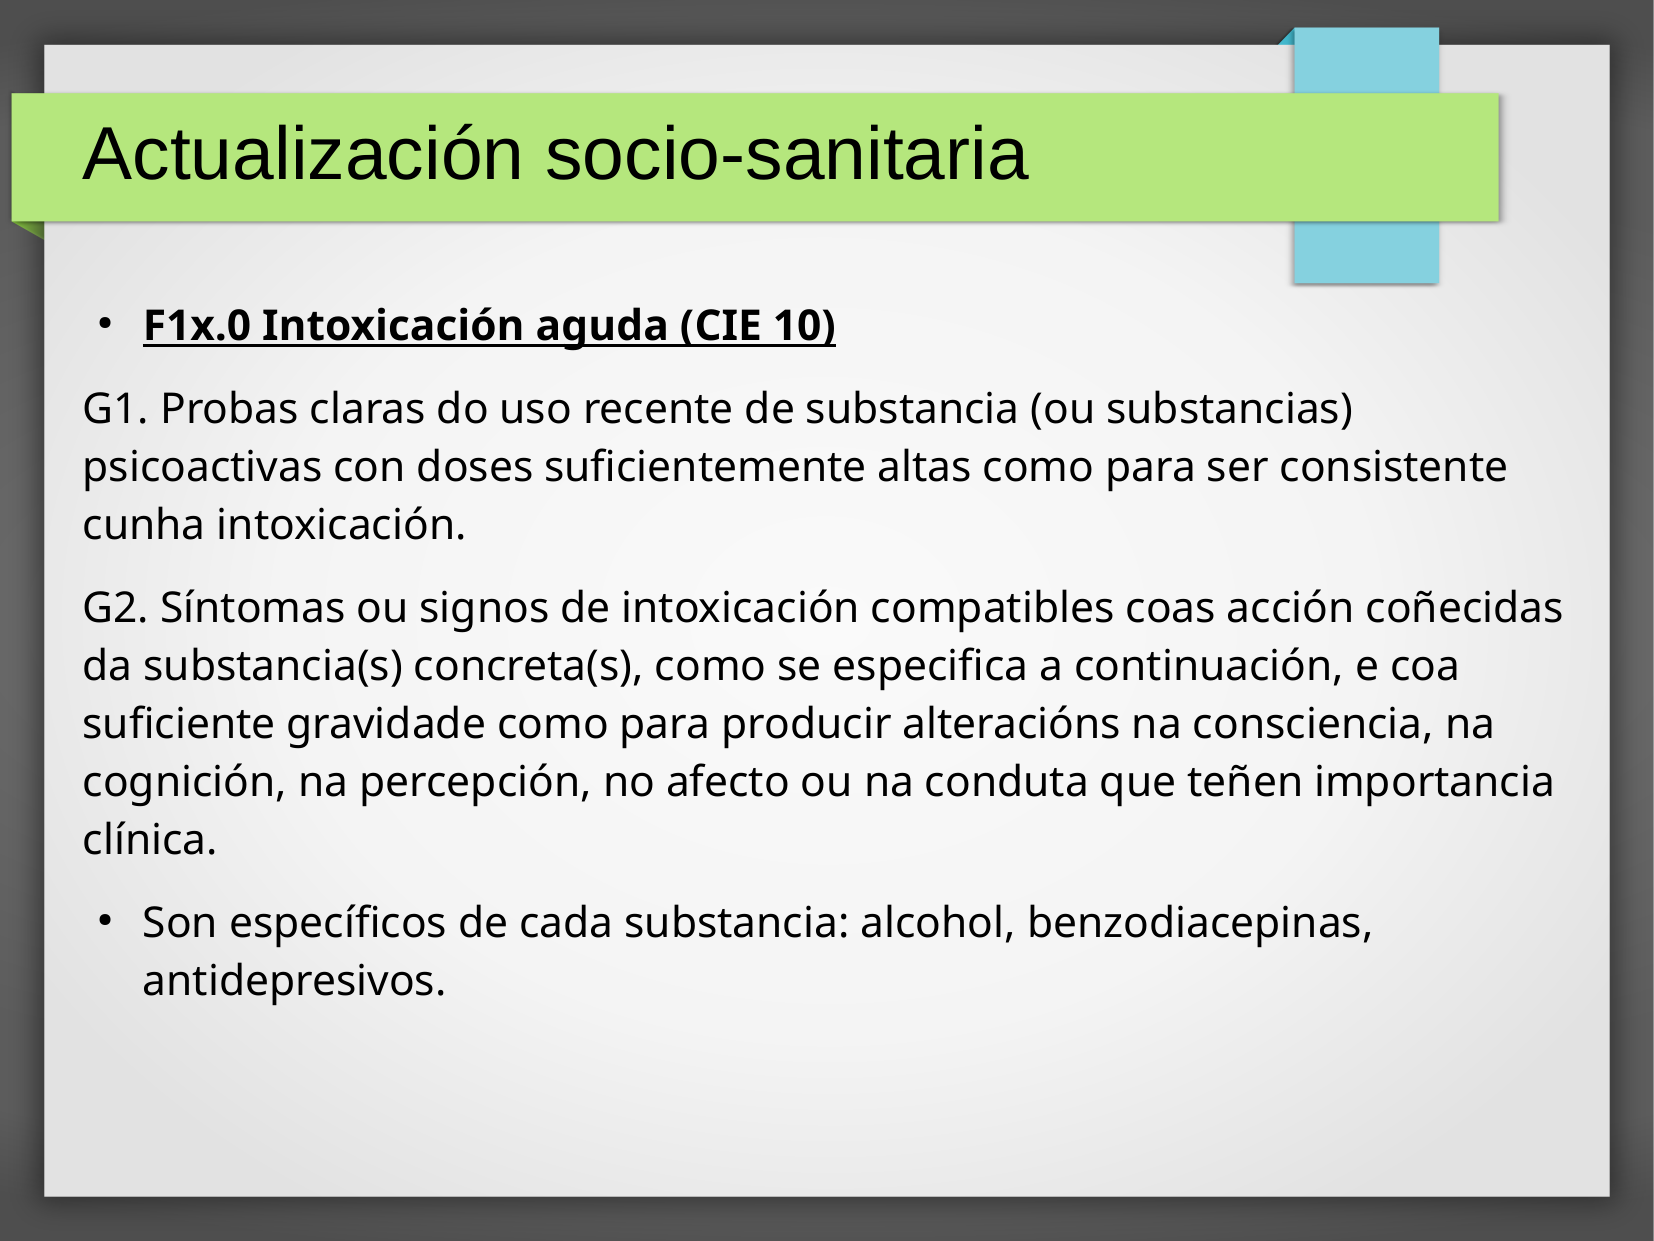

# Actualización socio-sanitaria
F1x.0 Intoxicación aguda (CIE 10)
G1. Probas claras do uso recente de substancia (ou substancias) psicoactivas con doses suficientemente altas como para ser consistente cunha intoxicación.
G2. Síntomas ou signos de intoxicación compatibles coas acción coñecidas da substancia(s) concreta(s), como se especifica a continuación, e coa suficiente gravidade como para producir alteracións na consciencia, na cognición, na percepción, no afecto ou na conduta que teñen importancia clínica.
Son específicos de cada substancia: alcohol, benzodiacepinas, antidepresivos.